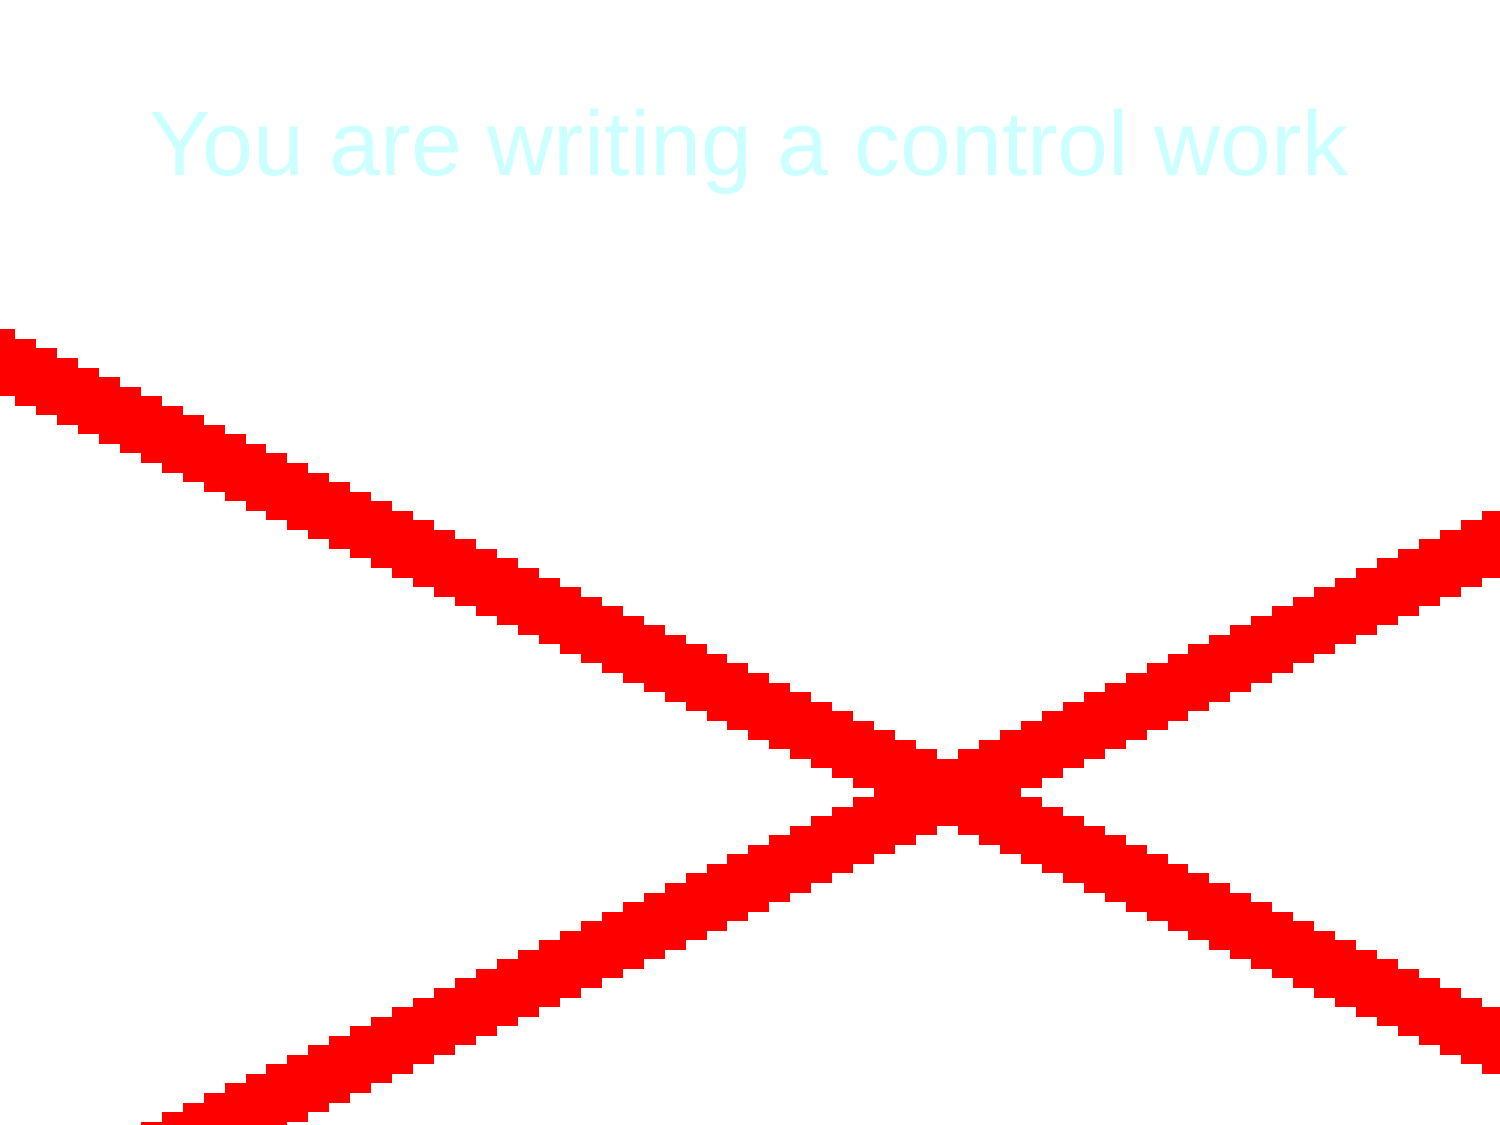

# You are writing a control work